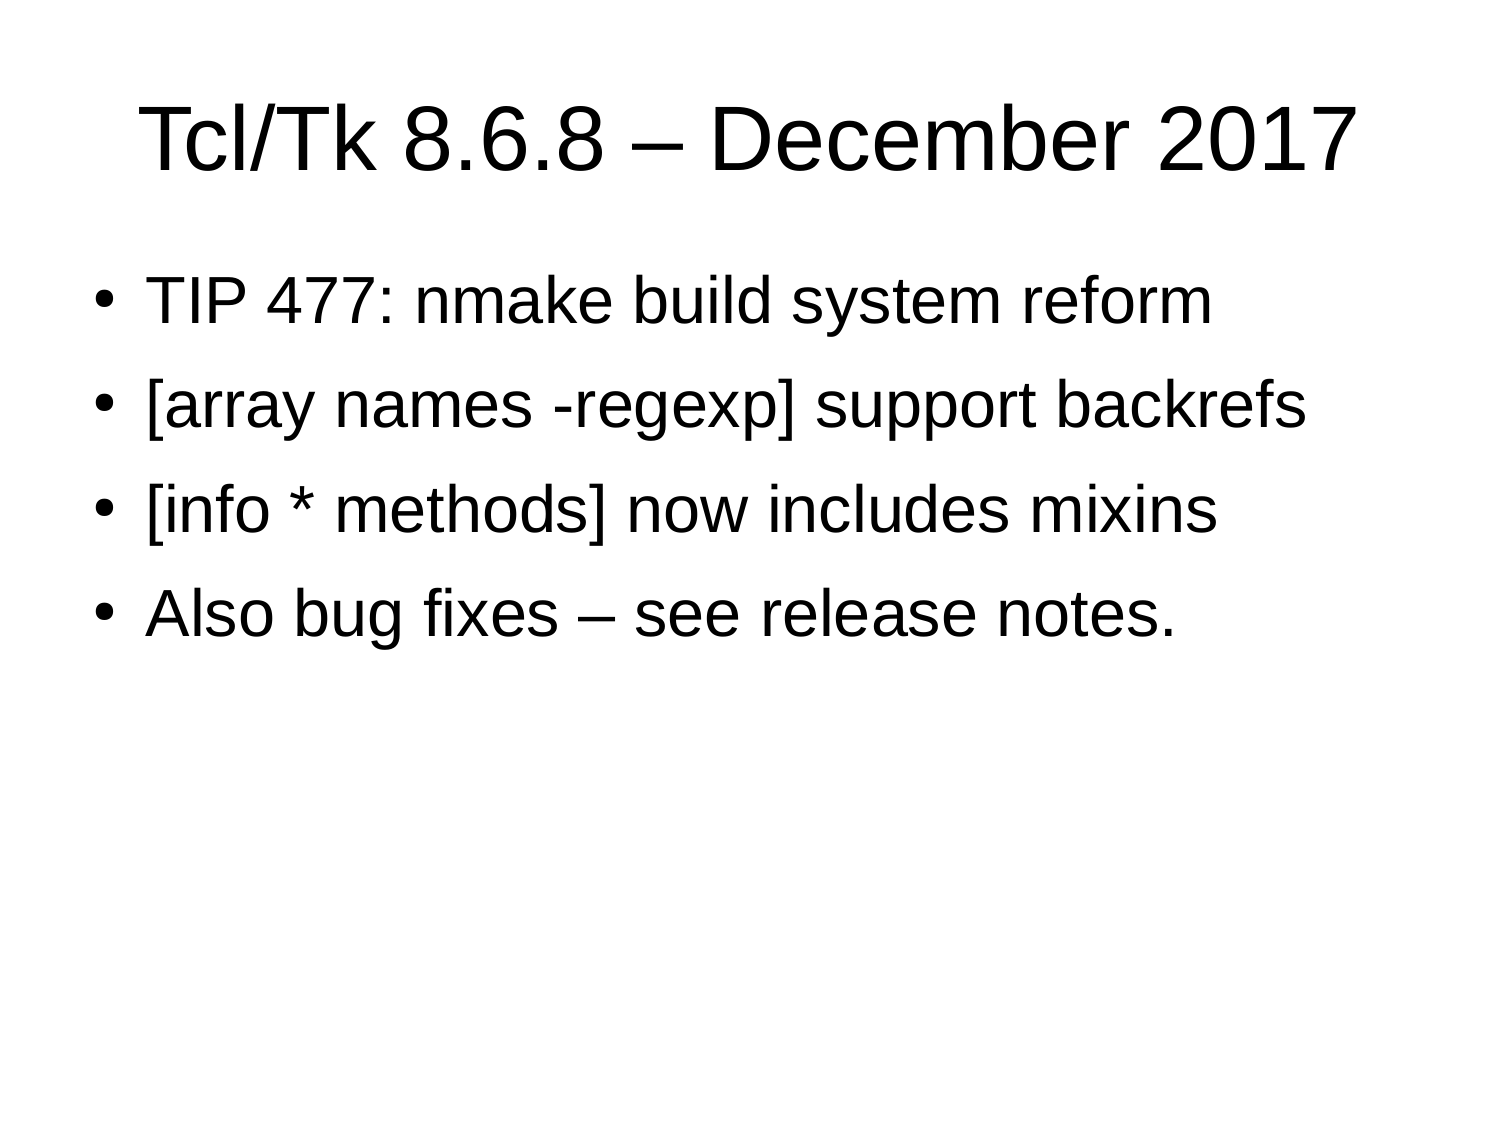

# Tcl/Tk 8.6.8 – December 2017
TIP 477: nmake build system reform
[array names -regexp] support backrefs
[info * methods] now includes mixins
Also bug fixes – see release notes.